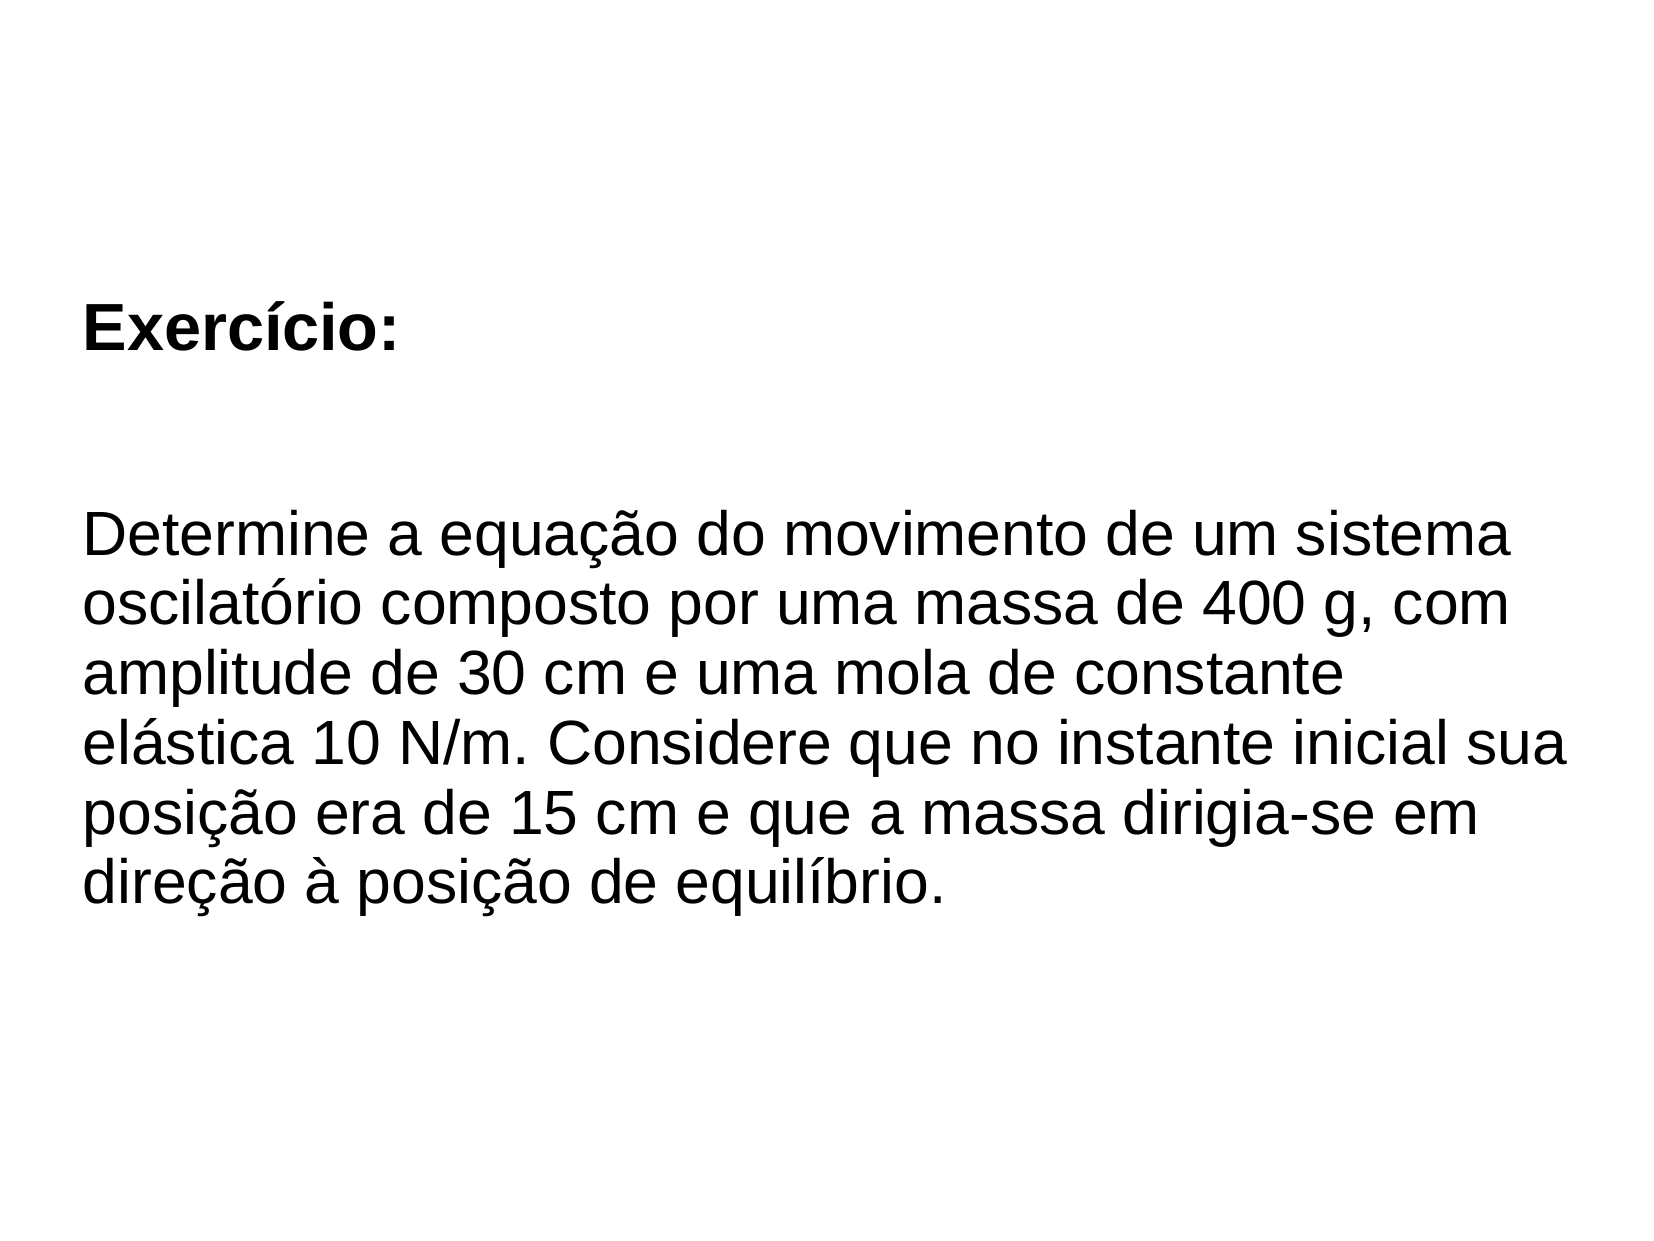

#
Exercício:
Determine a equação do movimento de um sistema oscilatório composto por uma massa de 400 g, com amplitude de 30 cm e uma mola de constante elástica 10 N/m. Considere que no instante inicial sua posição era de 15 cm e que a massa dirigia-se em direção à posição de equilíbrio.